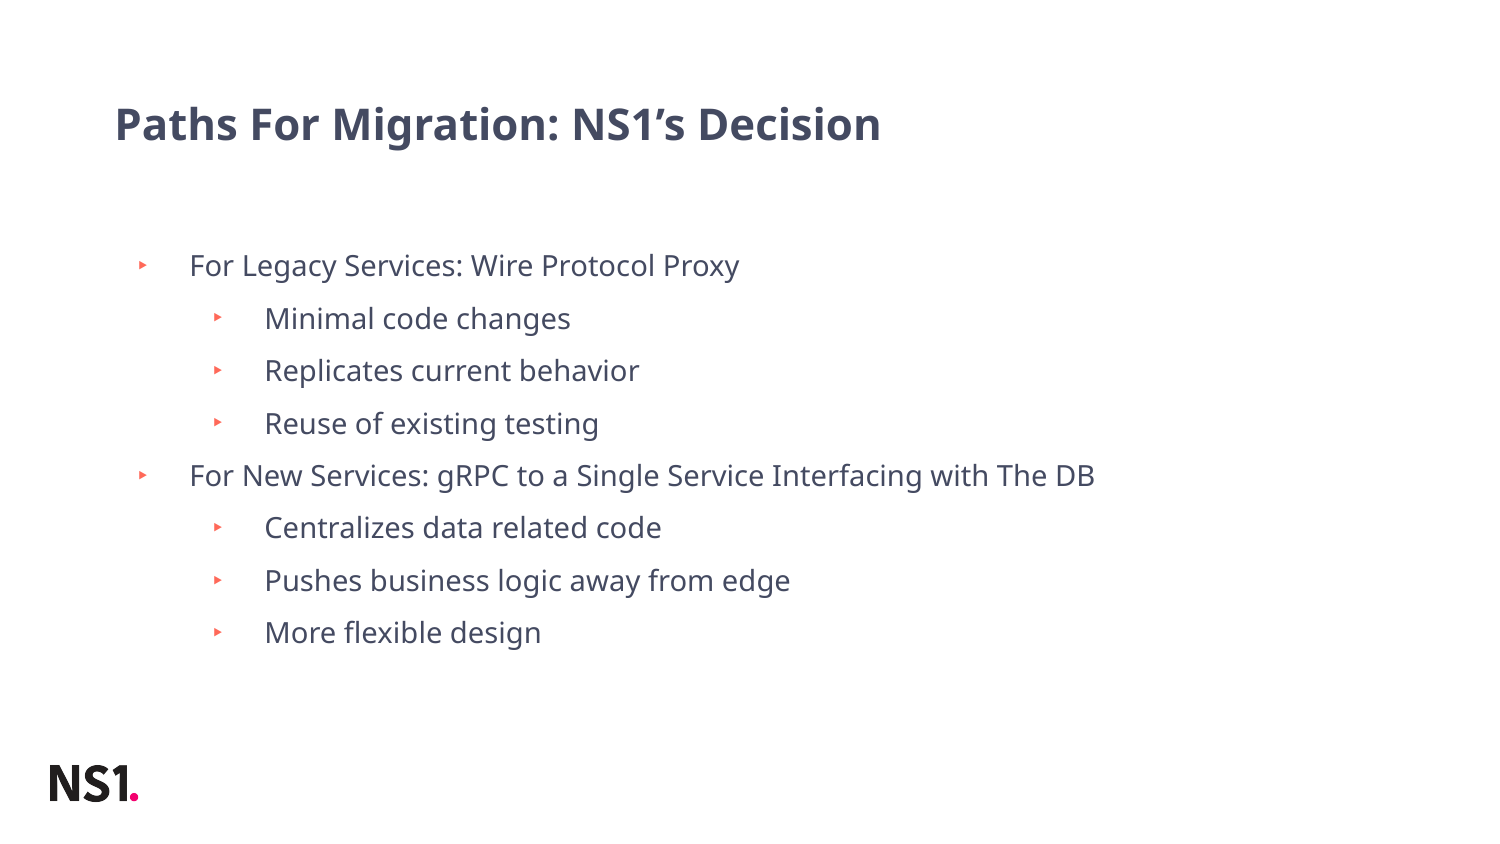

# Paths For Migration: NS1’s Decision
For Legacy Services: Wire Protocol Proxy
Minimal code changes
Replicates current behavior
Reuse of existing testing
For New Services: gRPC to a Single Service Interfacing with The DB
Centralizes data related code
Pushes business logic away from edge
More flexible design